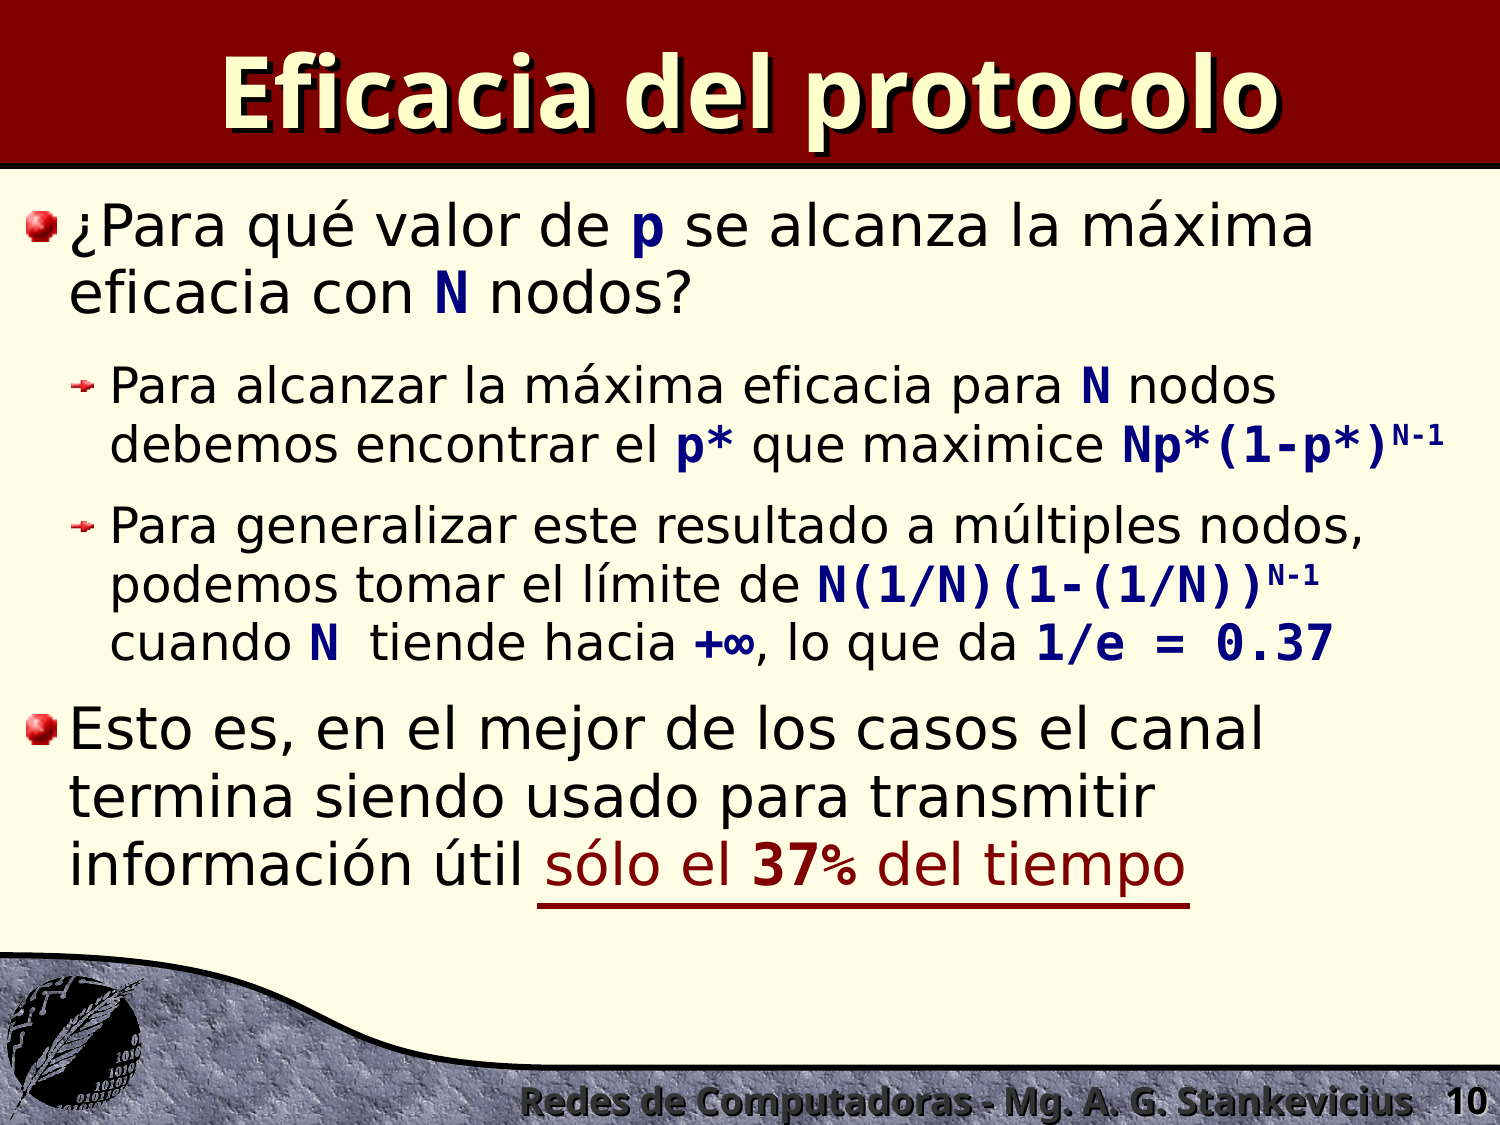

# Eficacia del protocolo
¿Para qué valor de p se alcanza la máxima eficacia con N nodos?
Para alcanzar la máxima eficacia para N nodos debemos encontrar el p* que maximice Np*(1-p*)N-1
Para generalizar este resultado a múltiples nodos, podemos tomar el límite de N(1/N)(1-(1/N))N-1 cuando N tiende hacia +∞, lo que da 1/e = 0.37
Esto es, en el mejor de los casos el canal termina siendo usado para transmitir información útil sólo el 37% del tiempo
10